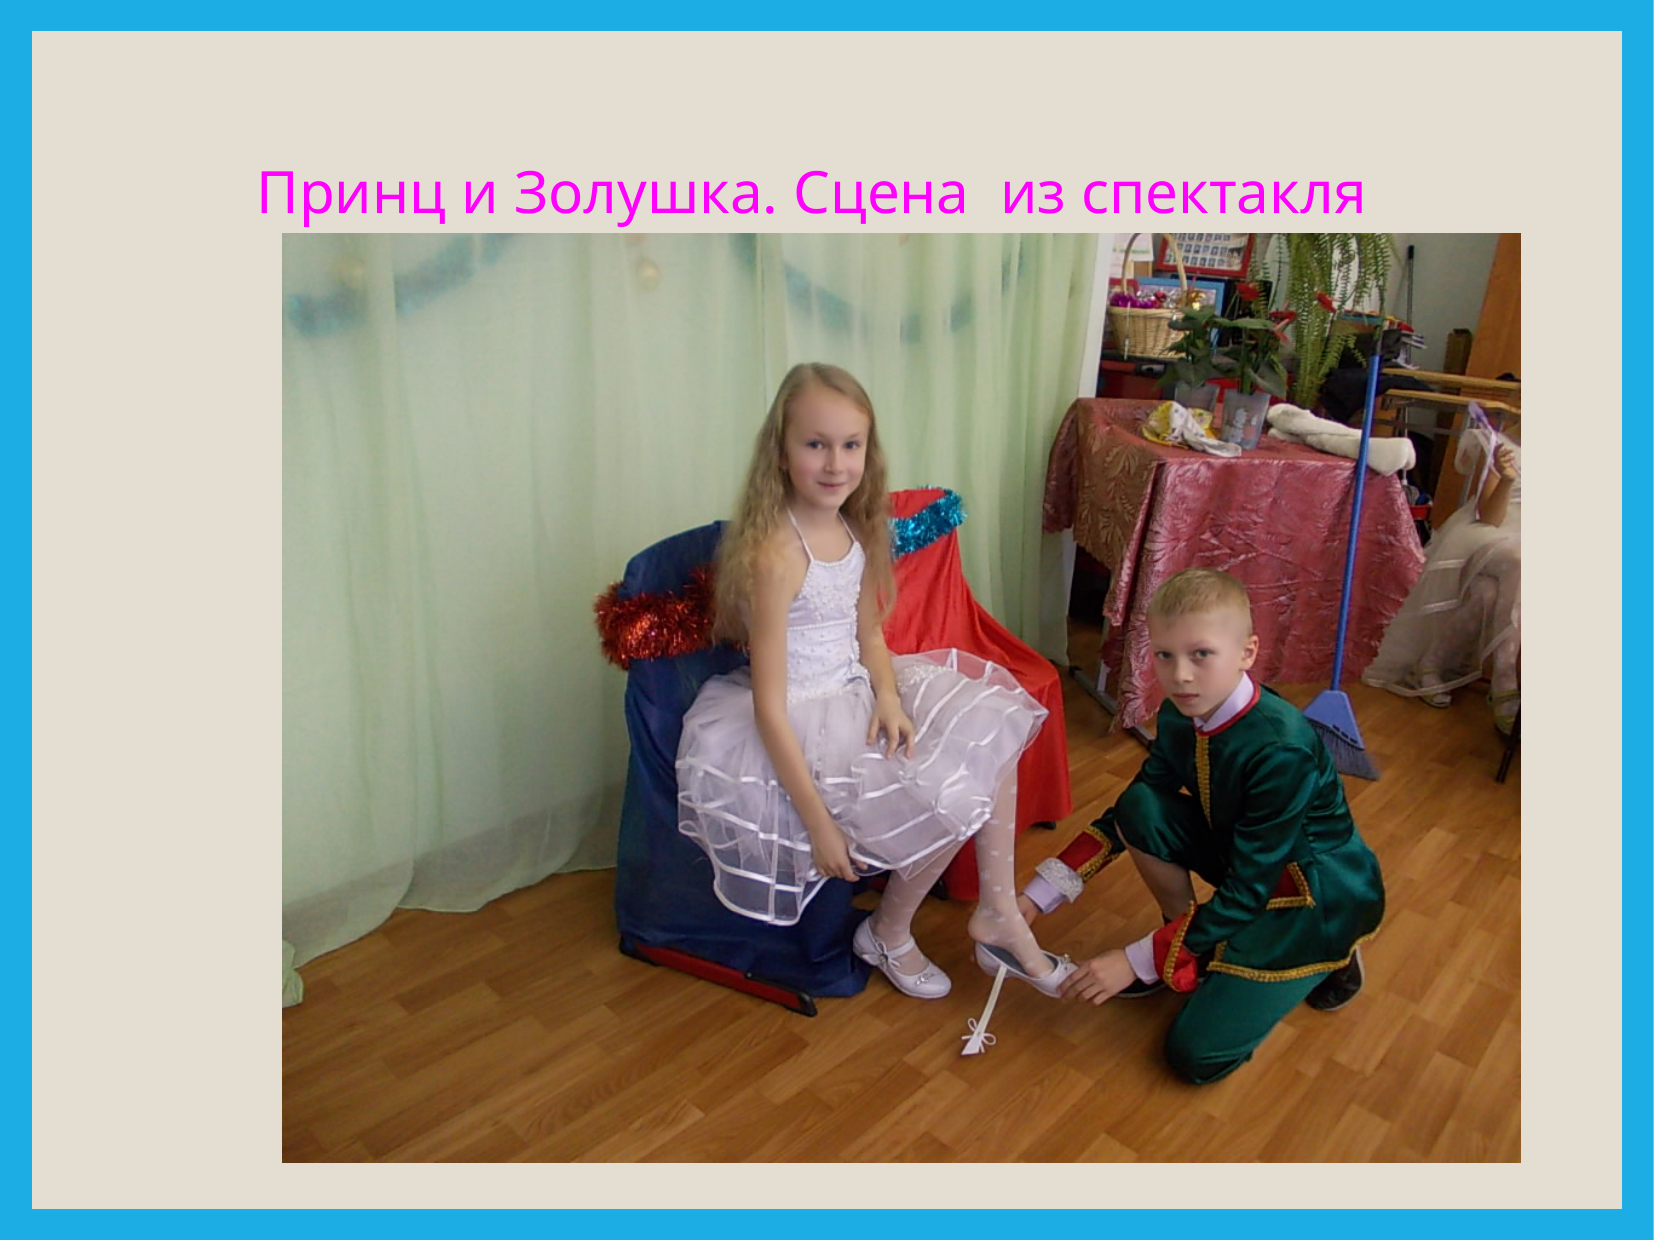

# Принц и Золушка. Сцена из спектакля